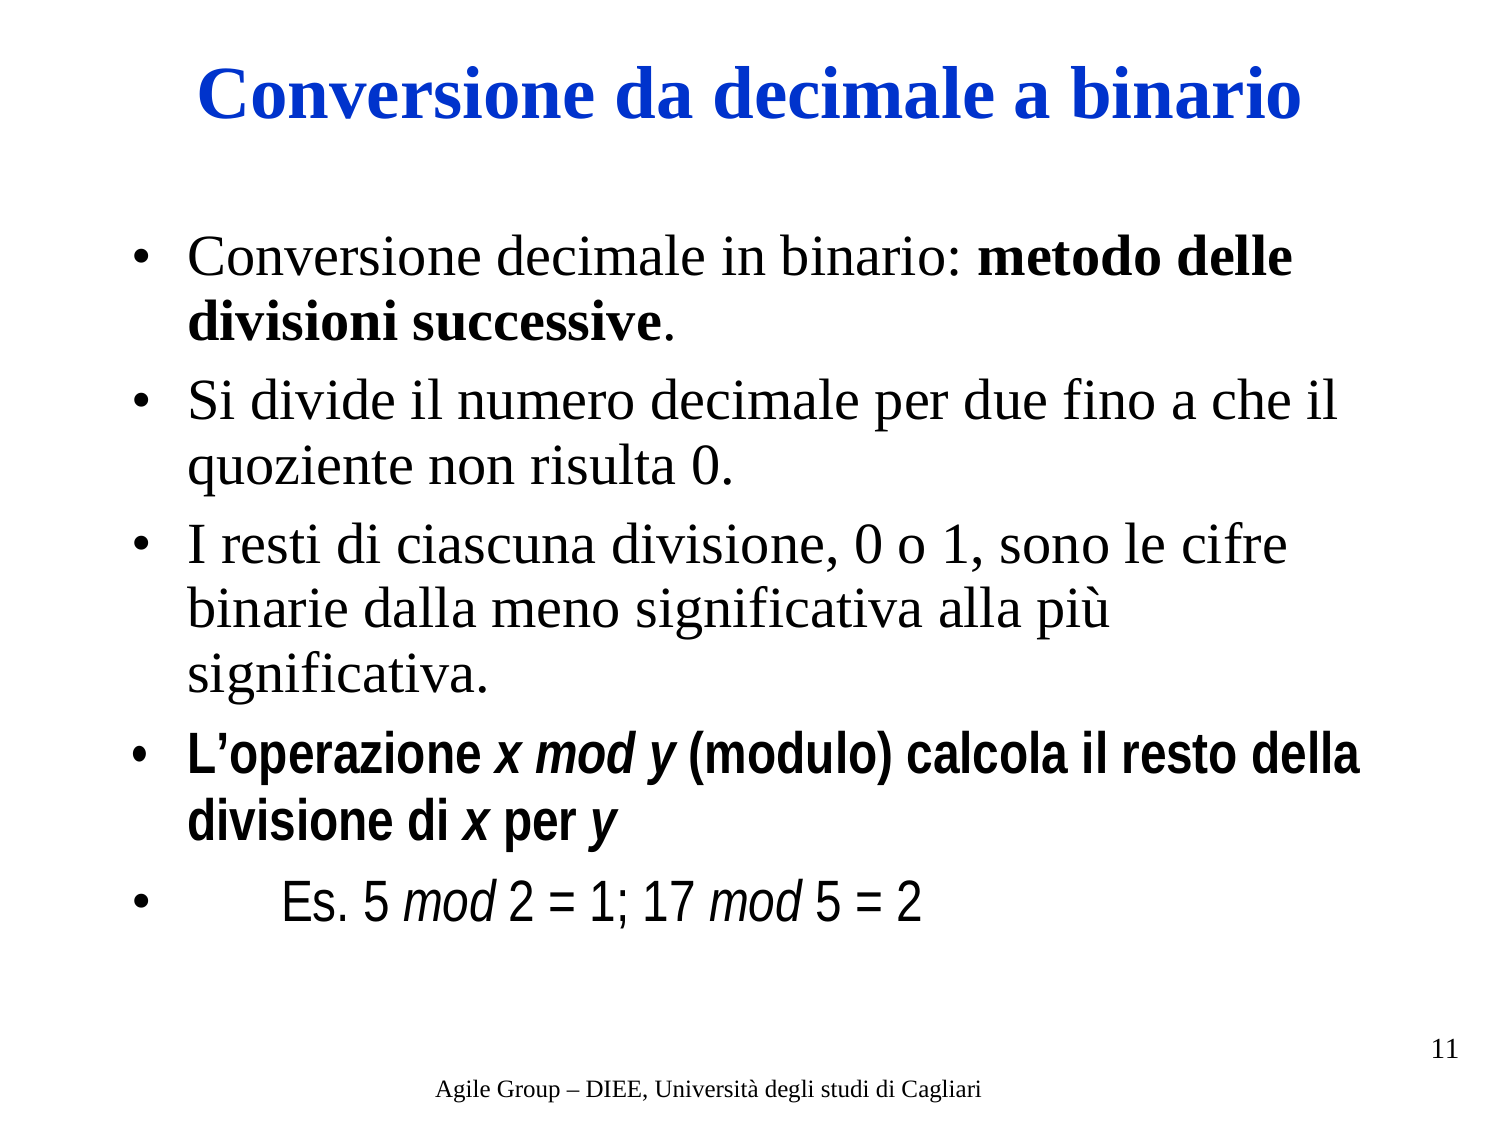

# Conversione da decimale a binario
Conversione decimale in binario: metodo delle divisioni successive.
Si divide il numero decimale per due fino a che il quoziente non risulta 0.
I resti di ciascuna divisione, 0 o 1, sono le cifre binarie dalla meno significativa alla più significativa.
L’operazione x mod y (modulo) calcola il resto della divisione di x per y
	Es. 5 mod 2 = 1; 17 mod 5 = 2
11